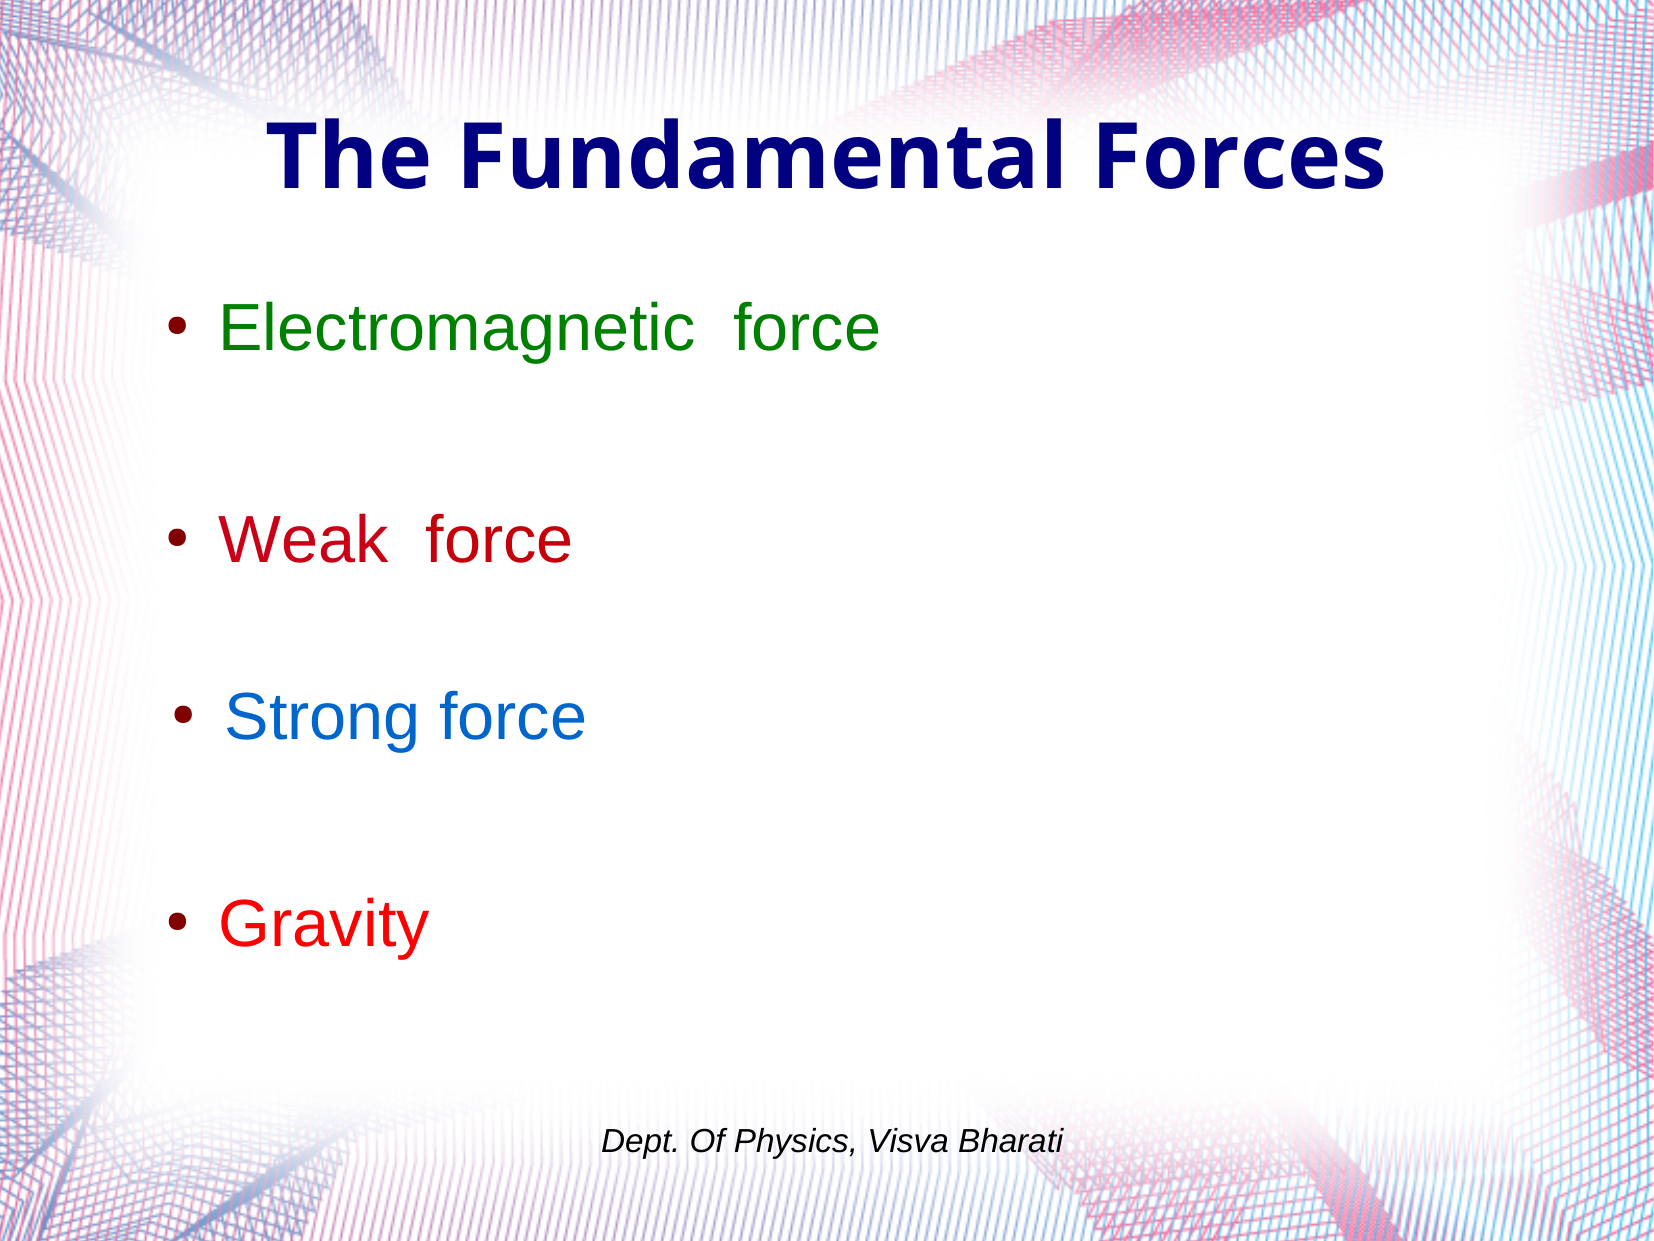

The Fundamental Forces
# Electromagnetic force
Weak force
Strong force
Gravity
Dept. Of Physics, Visva Bharati